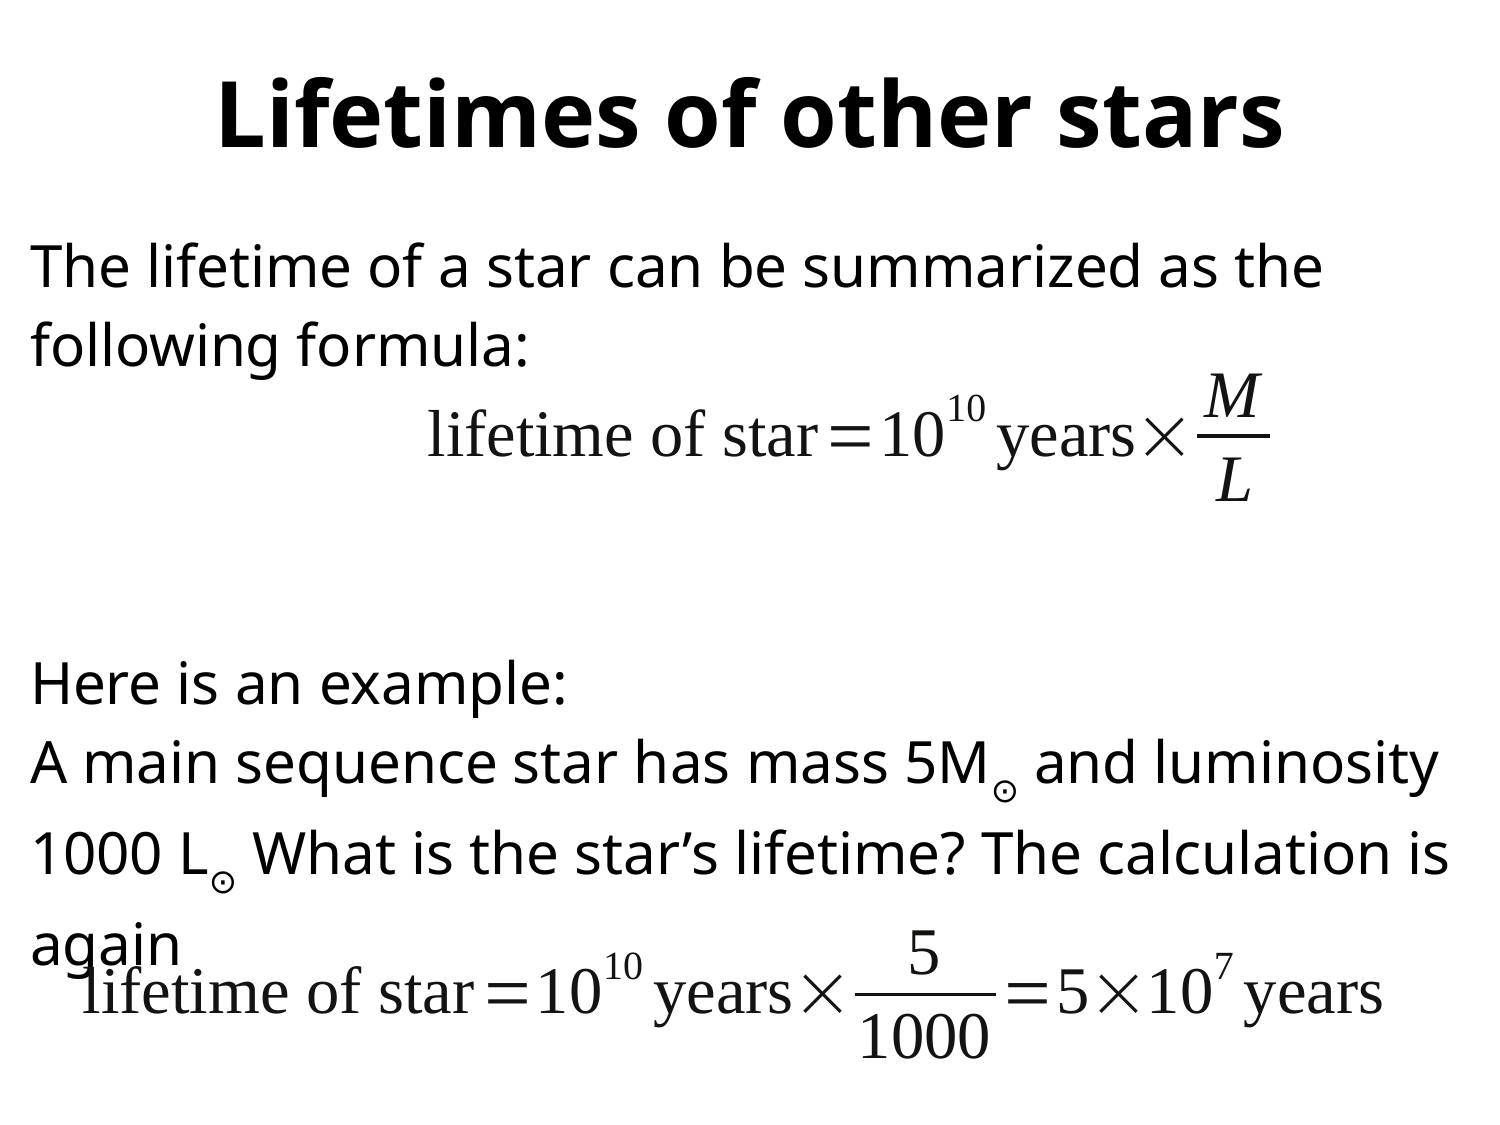

Lifetimes of other stars
# The lifetime of a star can be summarized as the following formula:
Here is an example:
A main sequence star has mass 5M⊙ and luminosity 1000 L⊙ What is the star’s lifetime? The calculation is again